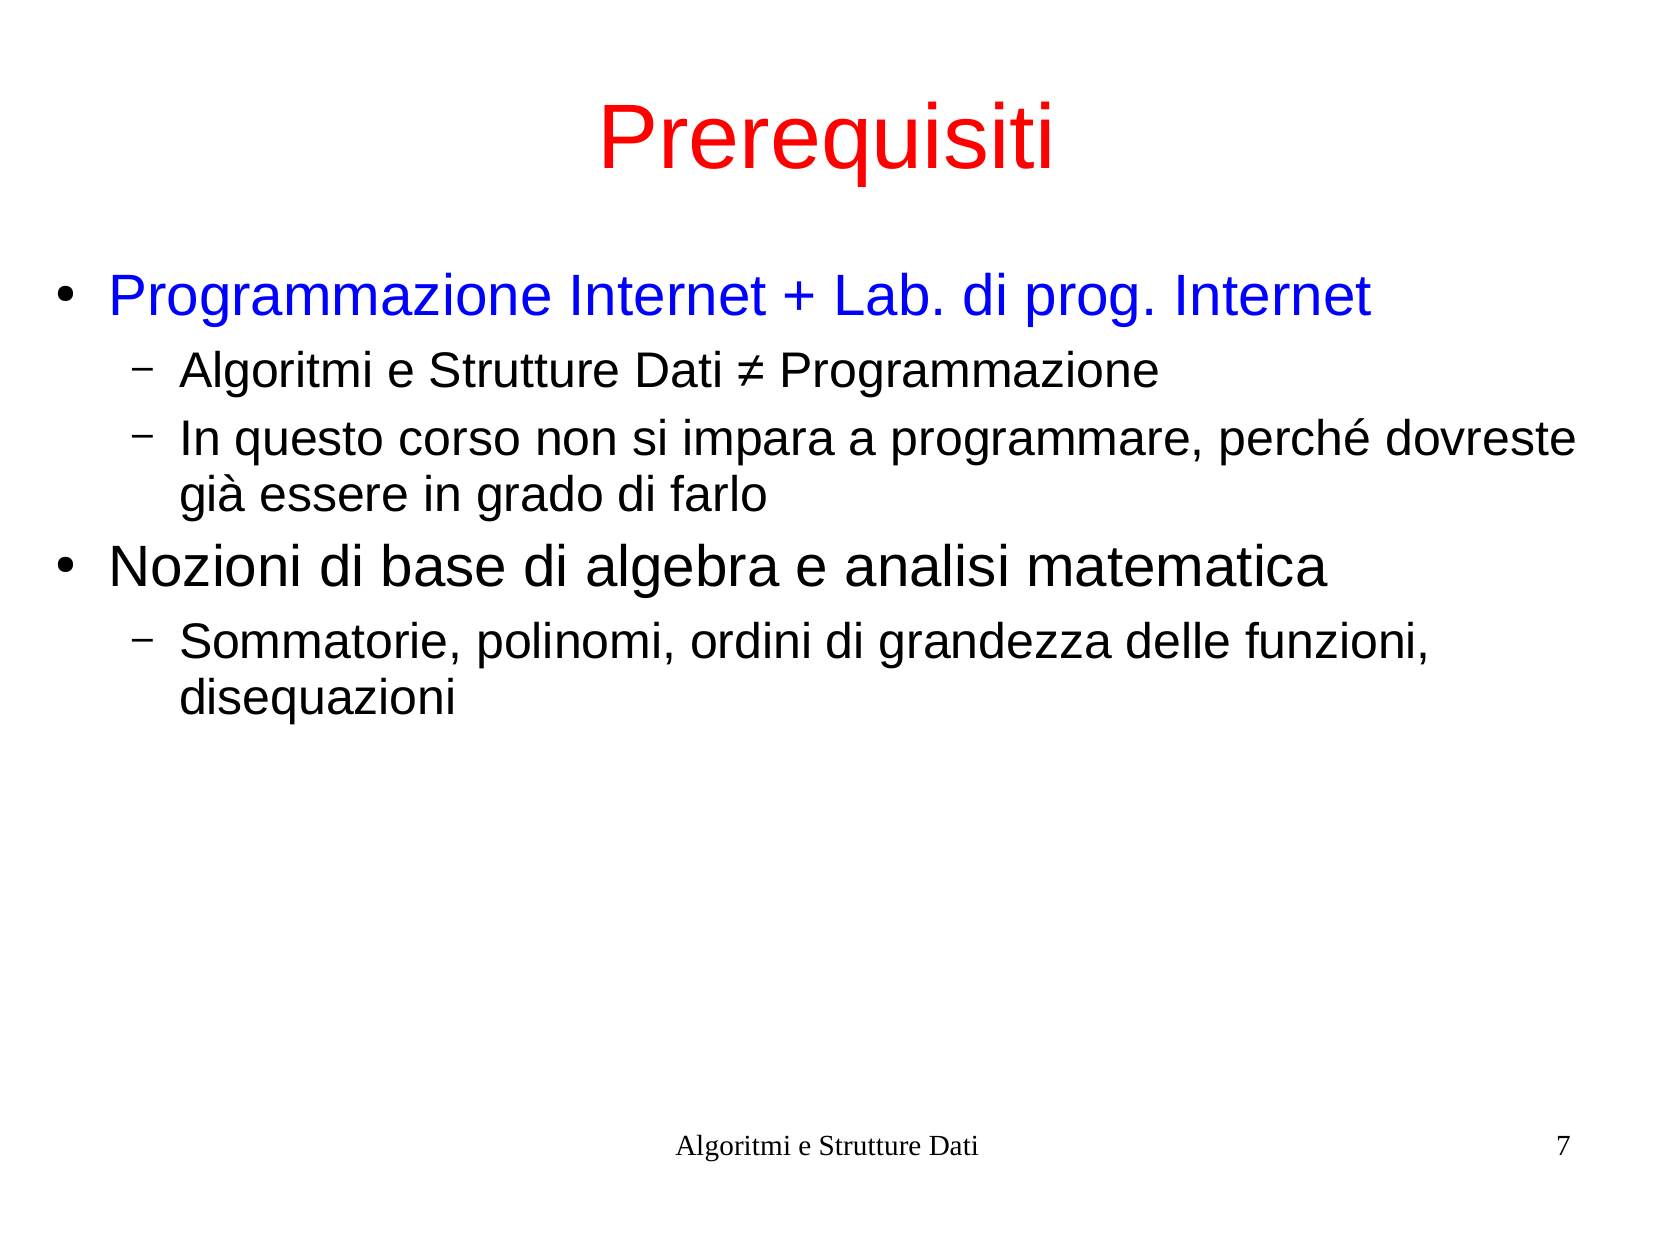

# Prerequisiti
Programmazione Internet + Lab. di prog. Internet
Algoritmi e Strutture Dati ≠ Programmazione
In questo corso non si impara a programmare, perché dovreste già essere in grado di farlo
Nozioni di base di algebra e analisi matematica
Sommatorie, polinomi, ordini di grandezza delle funzioni, disequazioni
Algoritmi e Strutture Dati
7